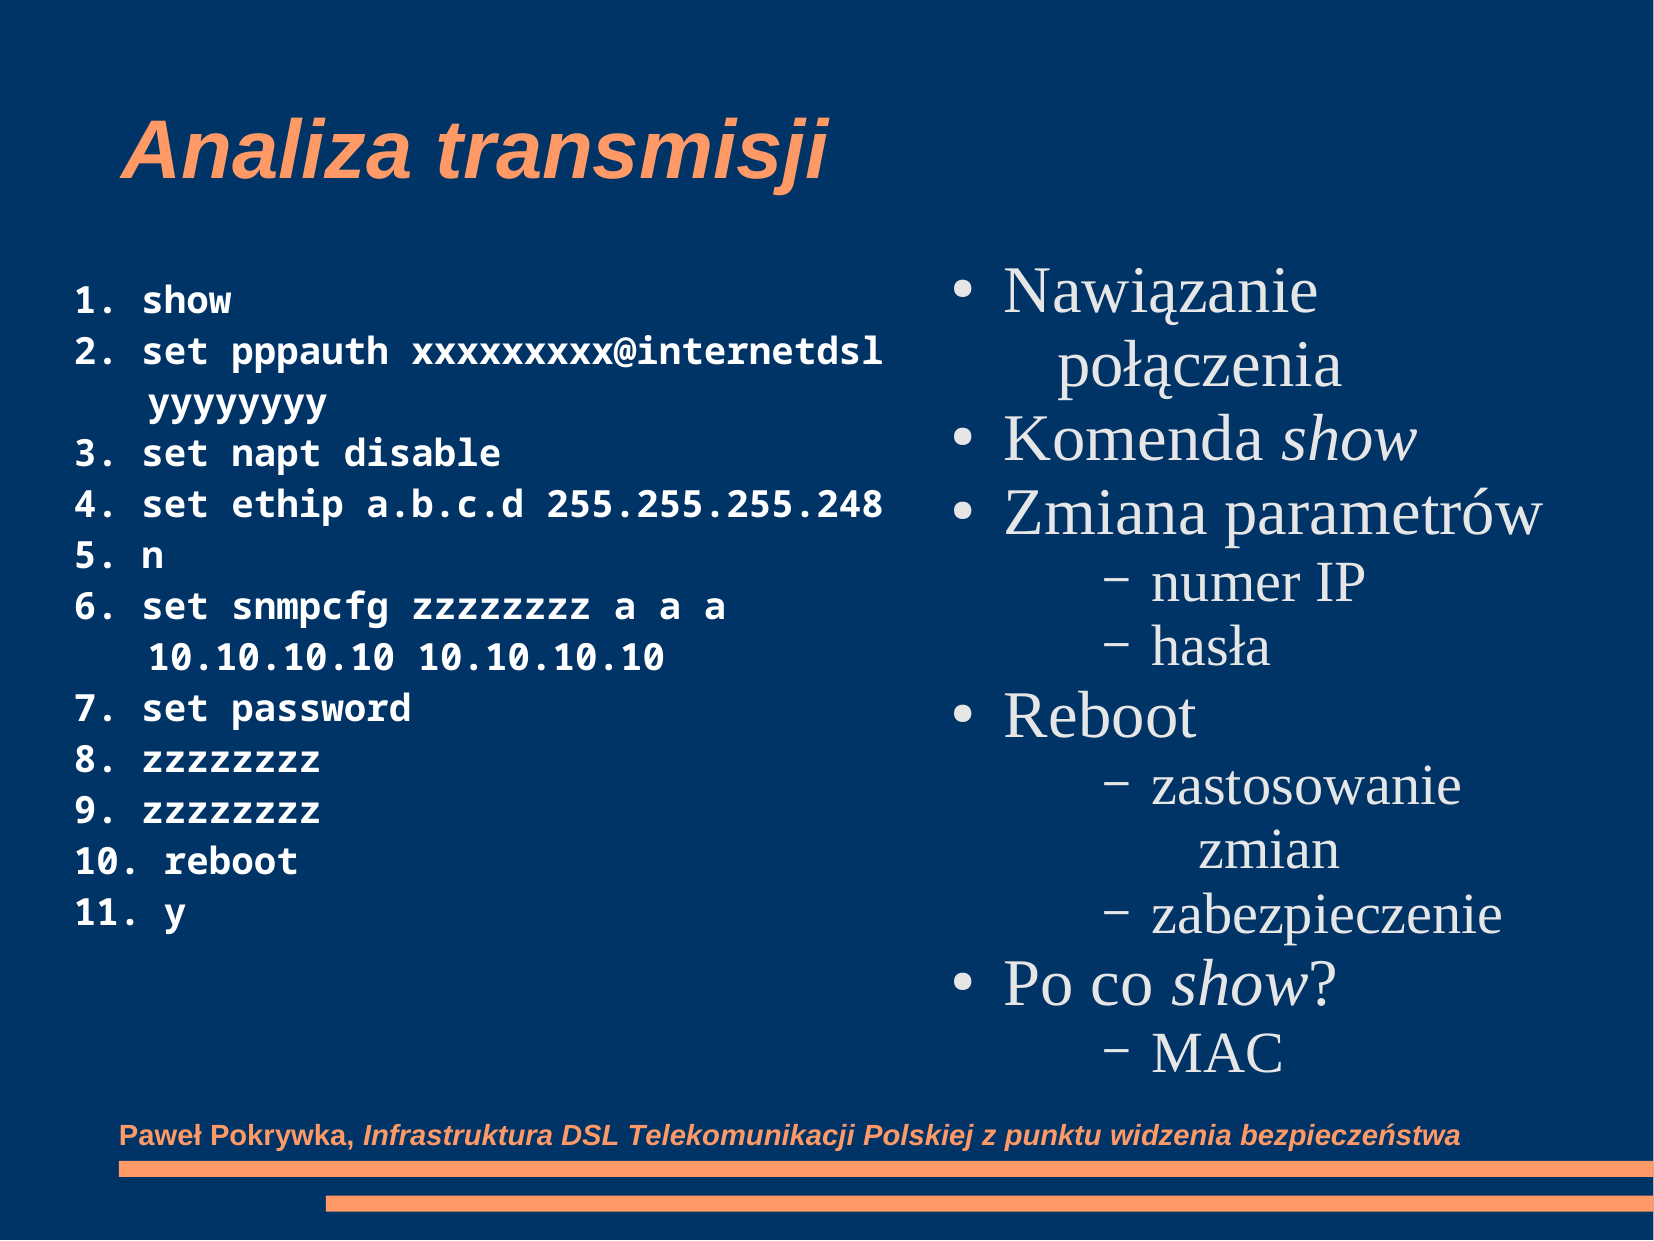

# Analiza transmisji
Nawiązanie połączenia
Komenda show
Zmiana parametrów
numer IP
hasła
Reboot
zastosowanie zmian
zabezpieczenie
Po co show?
MAC
1. show
2. set pppauth xxxxxxxxx@internetdsl
	yyyyyyyy
3. set napt disable
4. set ethip a.b.c.d 255.255.255.248
5. n
6. set snmpcfg zzzzzzzz a a a
	10.10.10.10 10.10.10.10
7. set password
8. zzzzzzzz
9. zzzzzzzz
10. reboot
11. y
Paweł Pokrywka, Infrastruktura DSL Telekomunikacji Polskiej z punktu widzenia bezpieczeństwa